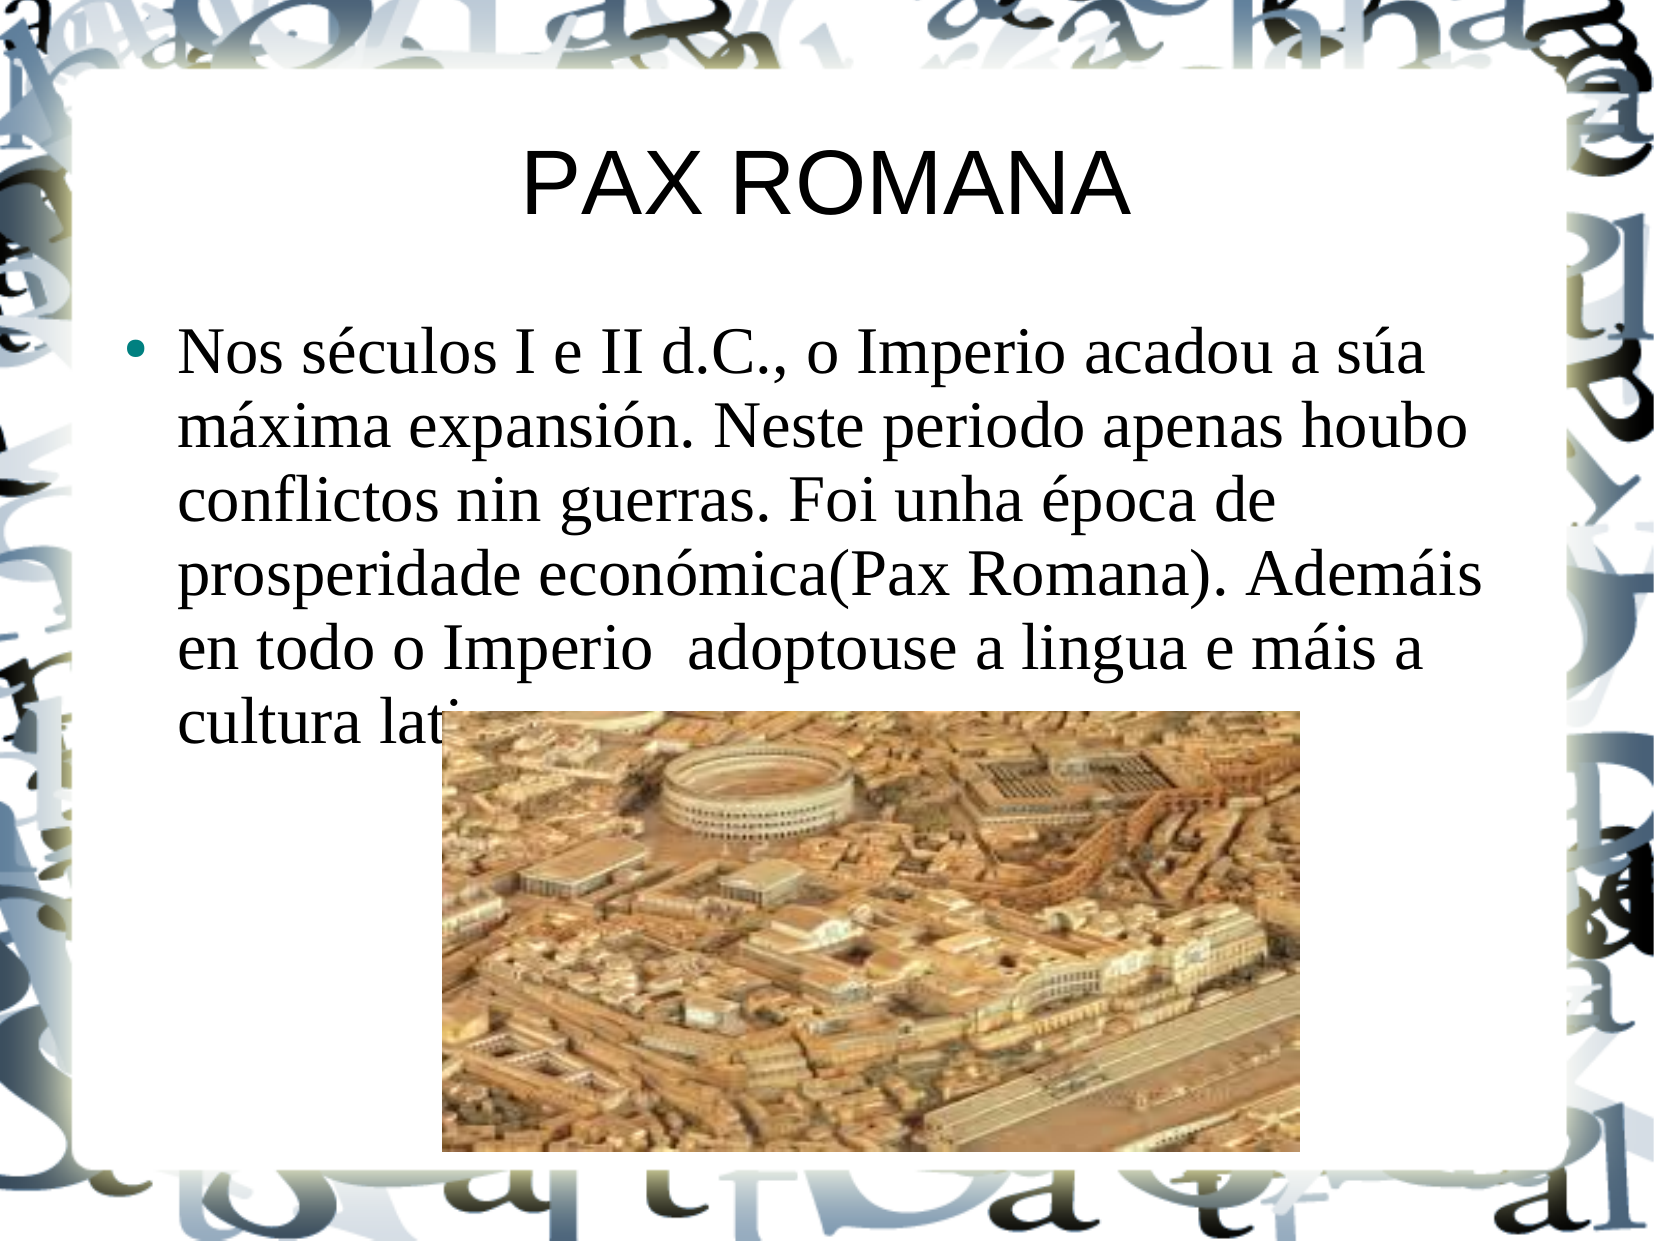

# PAX ROMANA
Nos séculos I e II d.C., o Imperio acadou a súa máxima expansión. Neste periodo apenas houbo conflictos nin guerras. Foi unha época de prosperidade económica(Pax Romana). Ademáis en todo o Imperio adoptouse a lingua e máis a cultura latina.